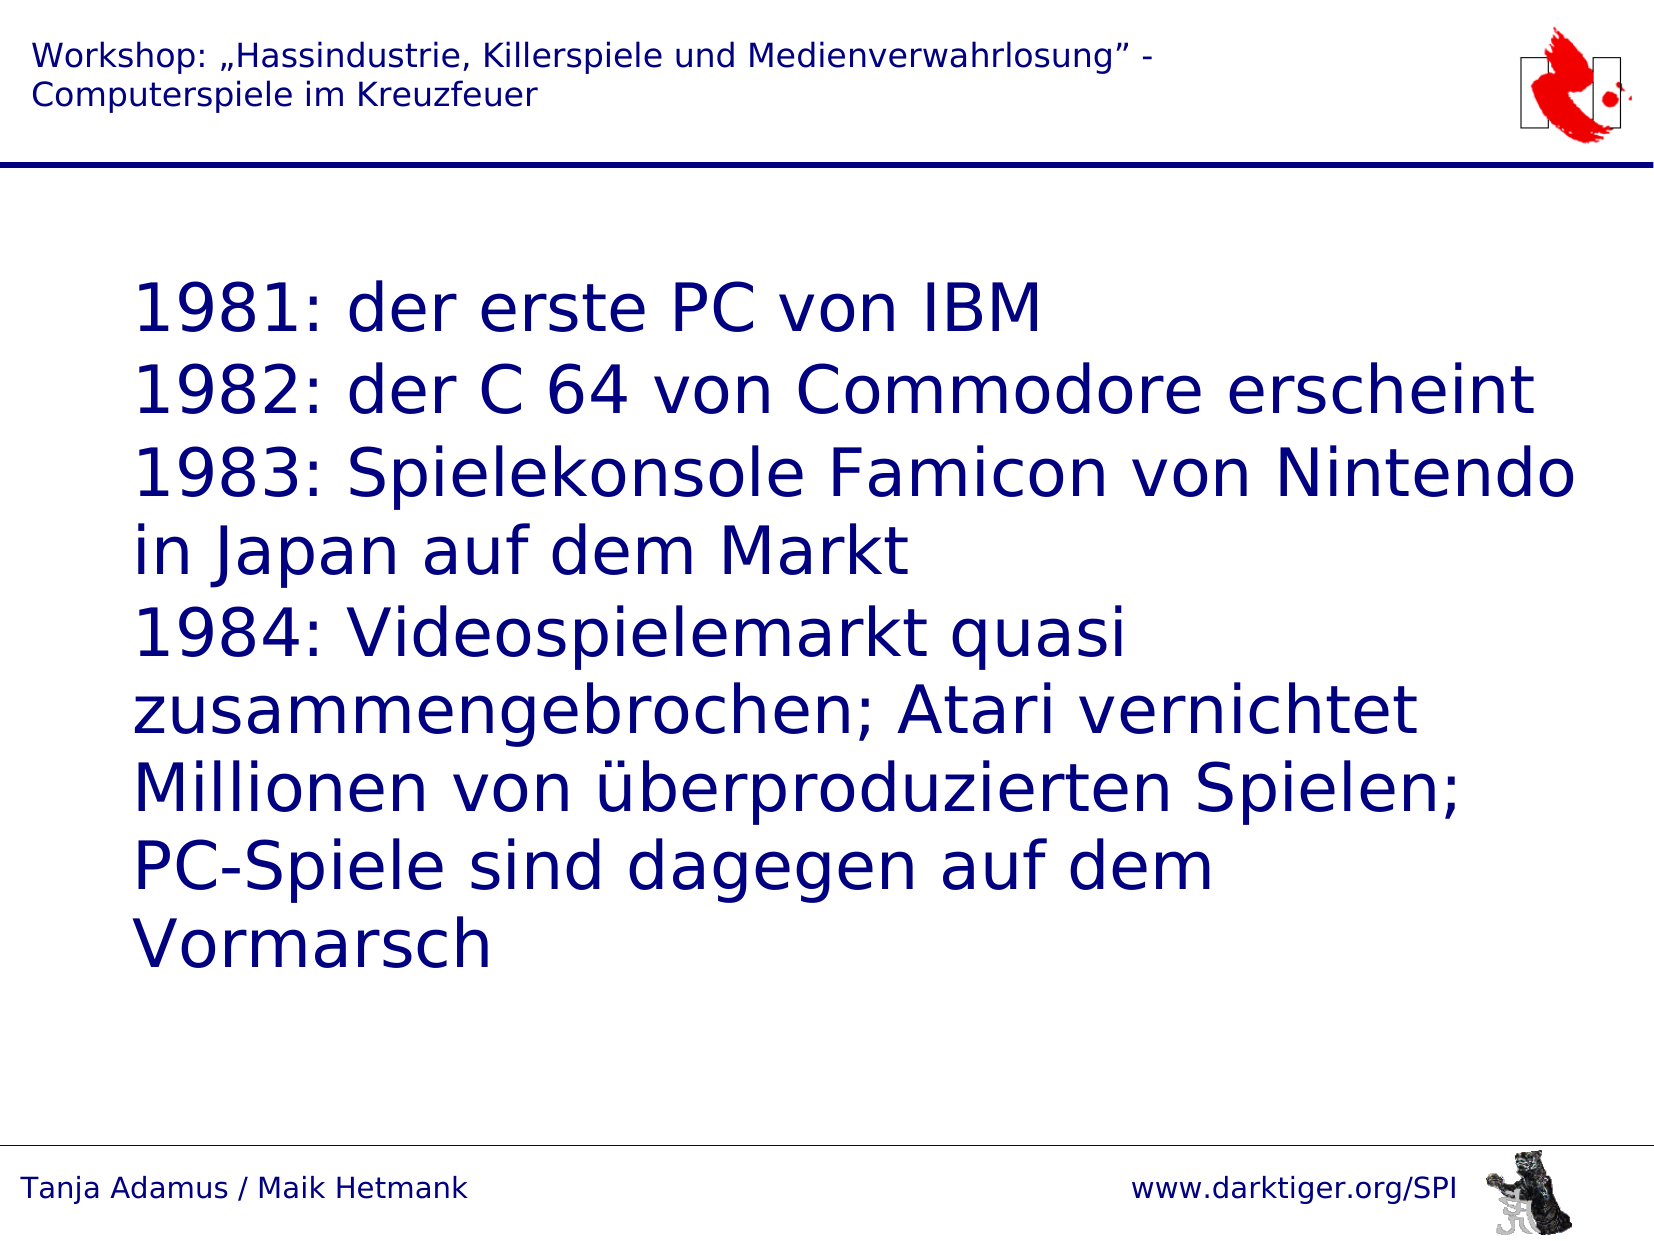

Workshop: „Hassindustrie, Killerspiele und Medienverwahrlosung” - Computerspiele im Kreuzfeuer
1981: der erste PC von IBM
1982: der C 64 von Commodore erscheint
1983: Spielekonsole Famicon von Nintendo in Japan auf dem Markt
1984: Videospielemarkt quasi zusammengebrochen; Atari vernichtet Millionen von überproduzierten Spielen; PC-Spiele sind dagegen auf dem Vormarsch